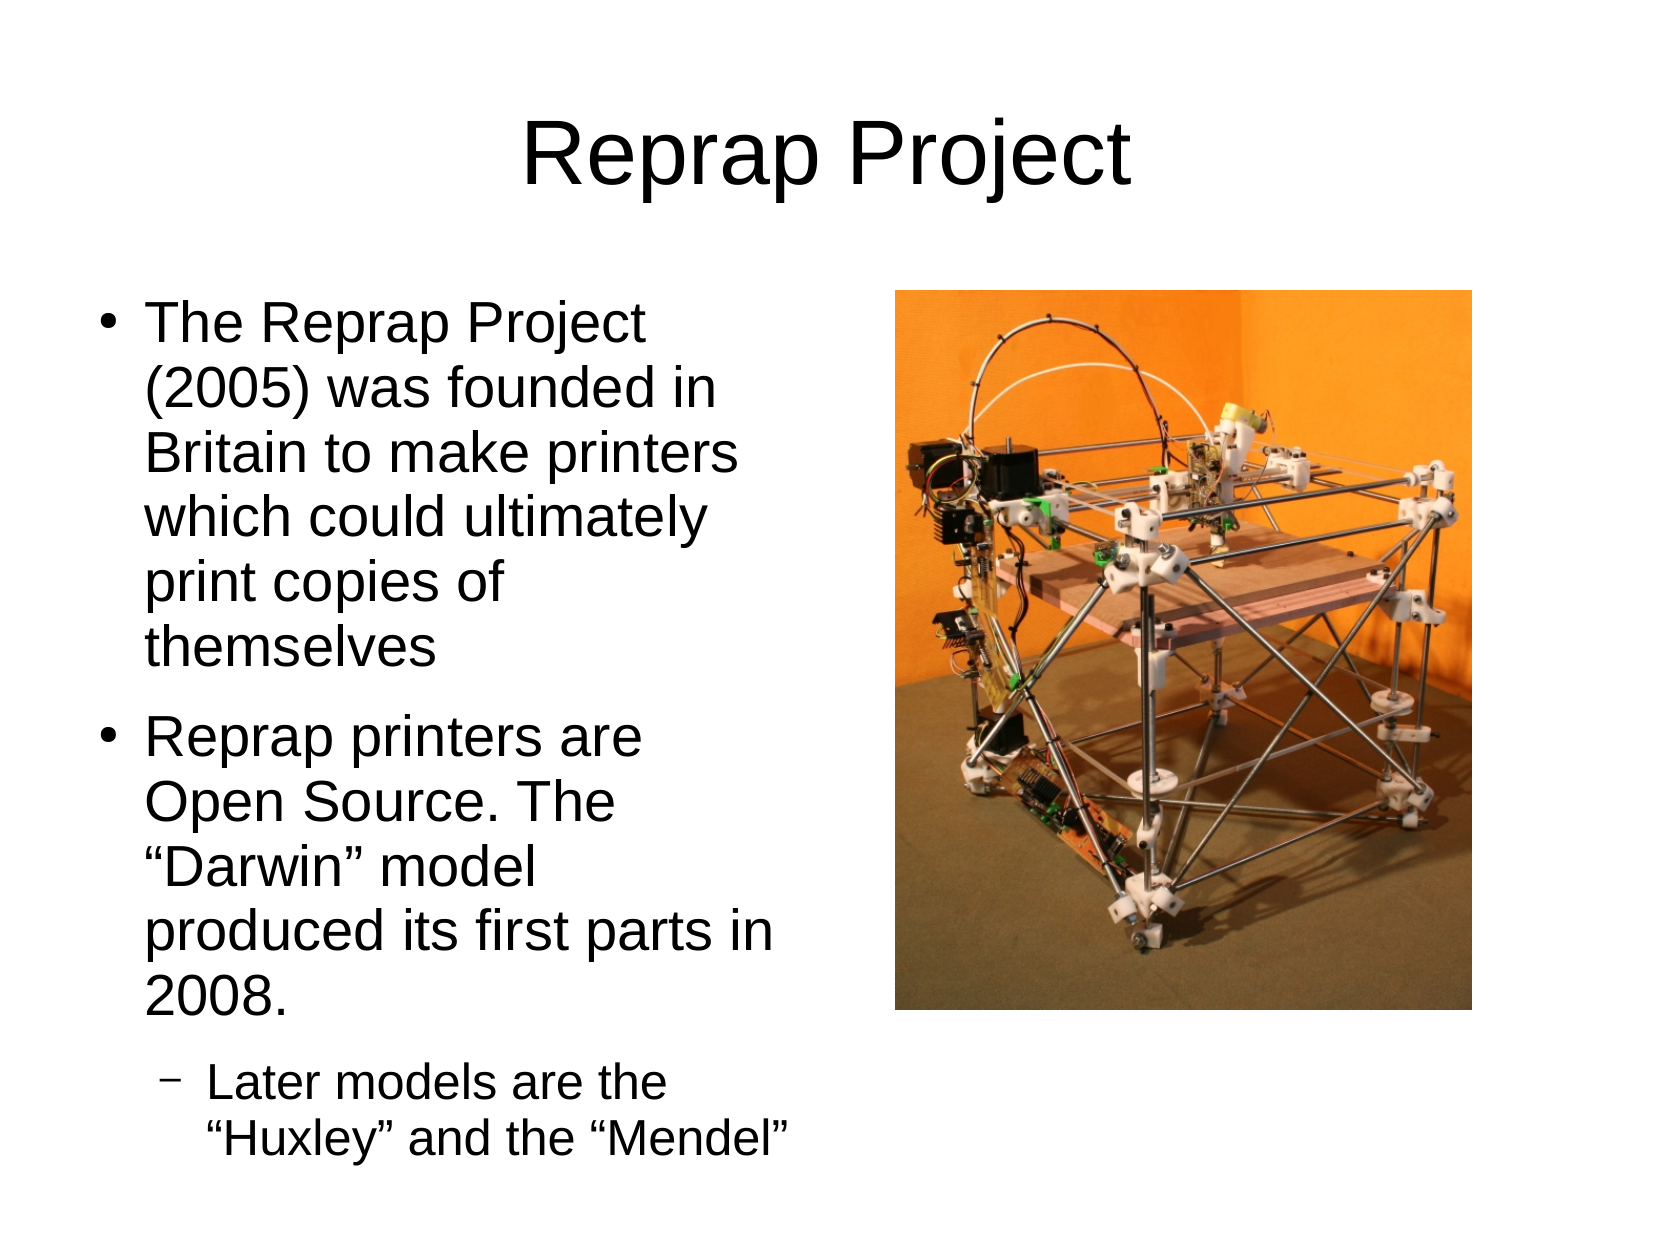

# Reprap Project
The Reprap Project (2005) was founded in Britain to make printers which could ultimately print copies of themselves
Reprap printers are Open Source. The “Darwin” model produced its first parts in 2008.
Later models are the “Huxley” and the “Mendel”